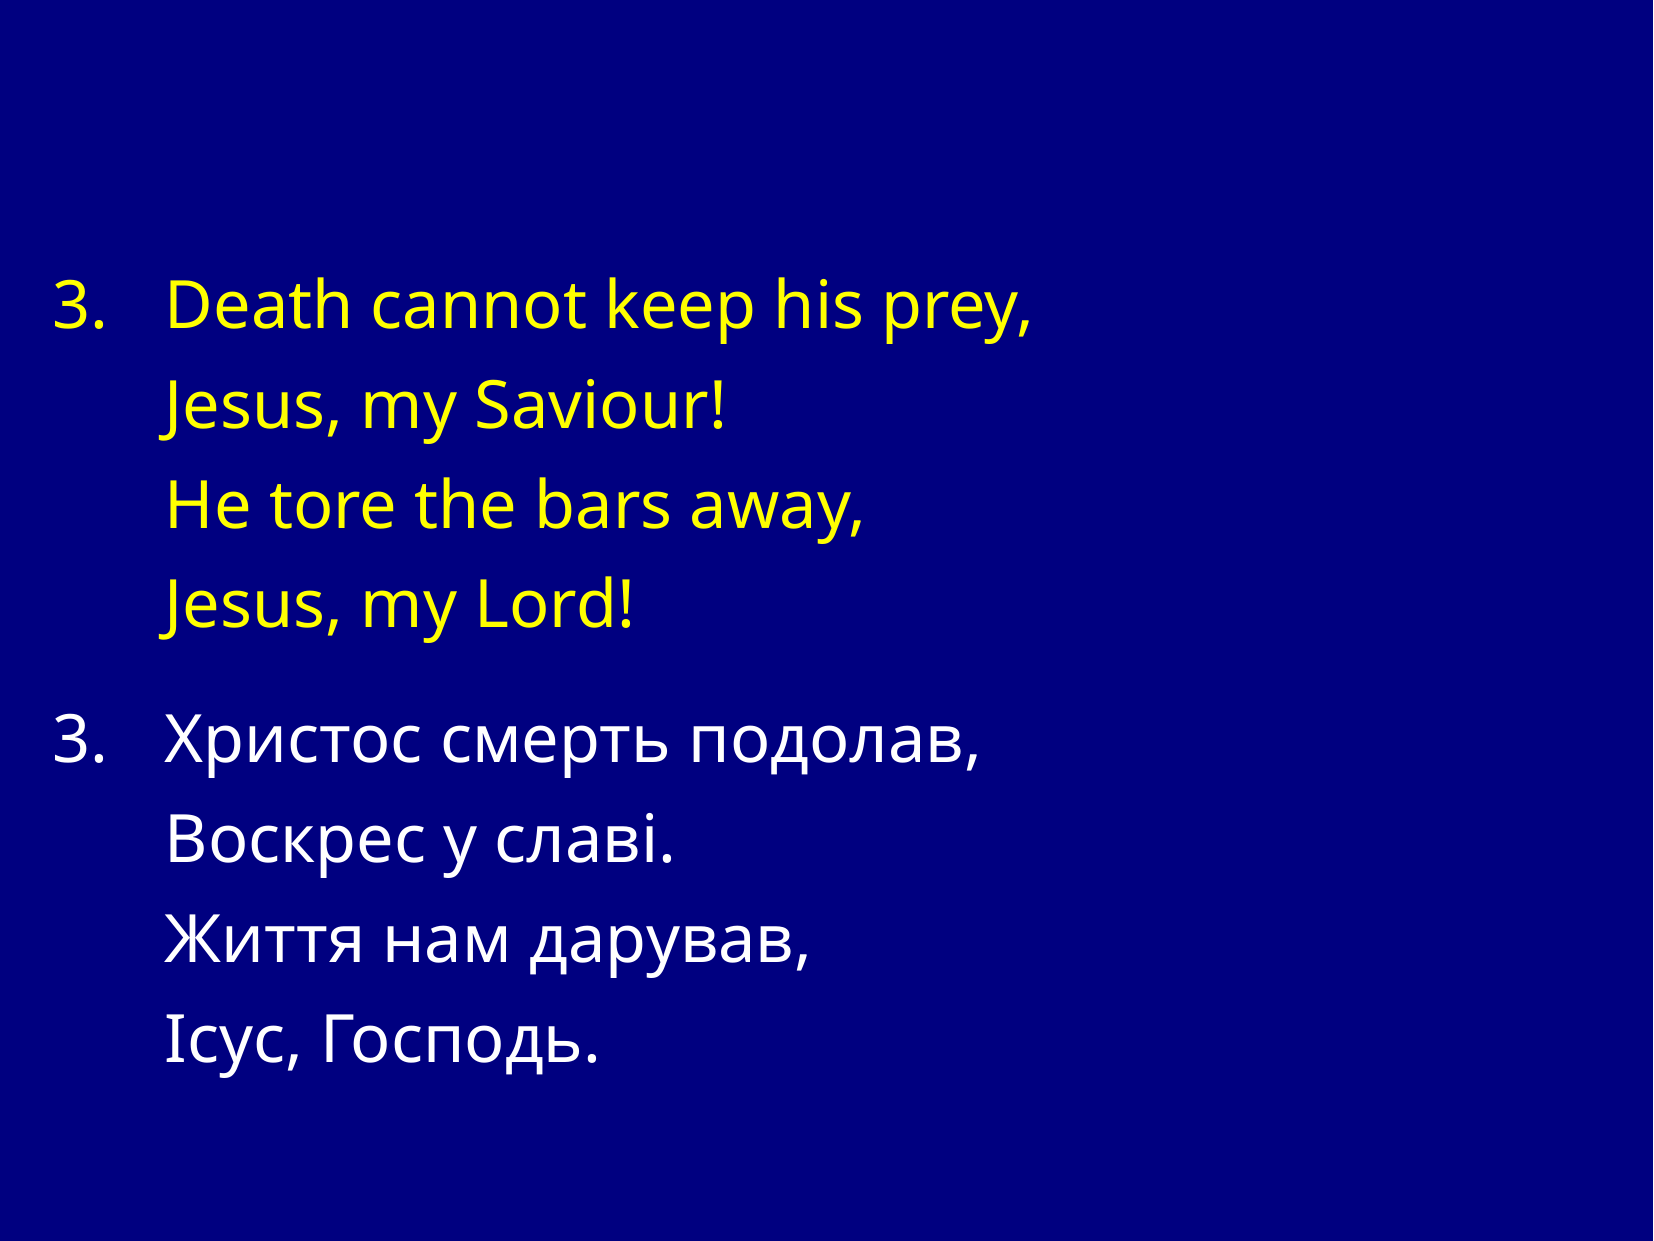

3.	Death cannot keep his prey,
	Jesus, my Saviour!
	He tore the bars away,
	Jesus, my Lord!
3.	Христос смерть подолав,
	Воскрес у славі.
	Життя нам дарував,
	Ісус, Господь.